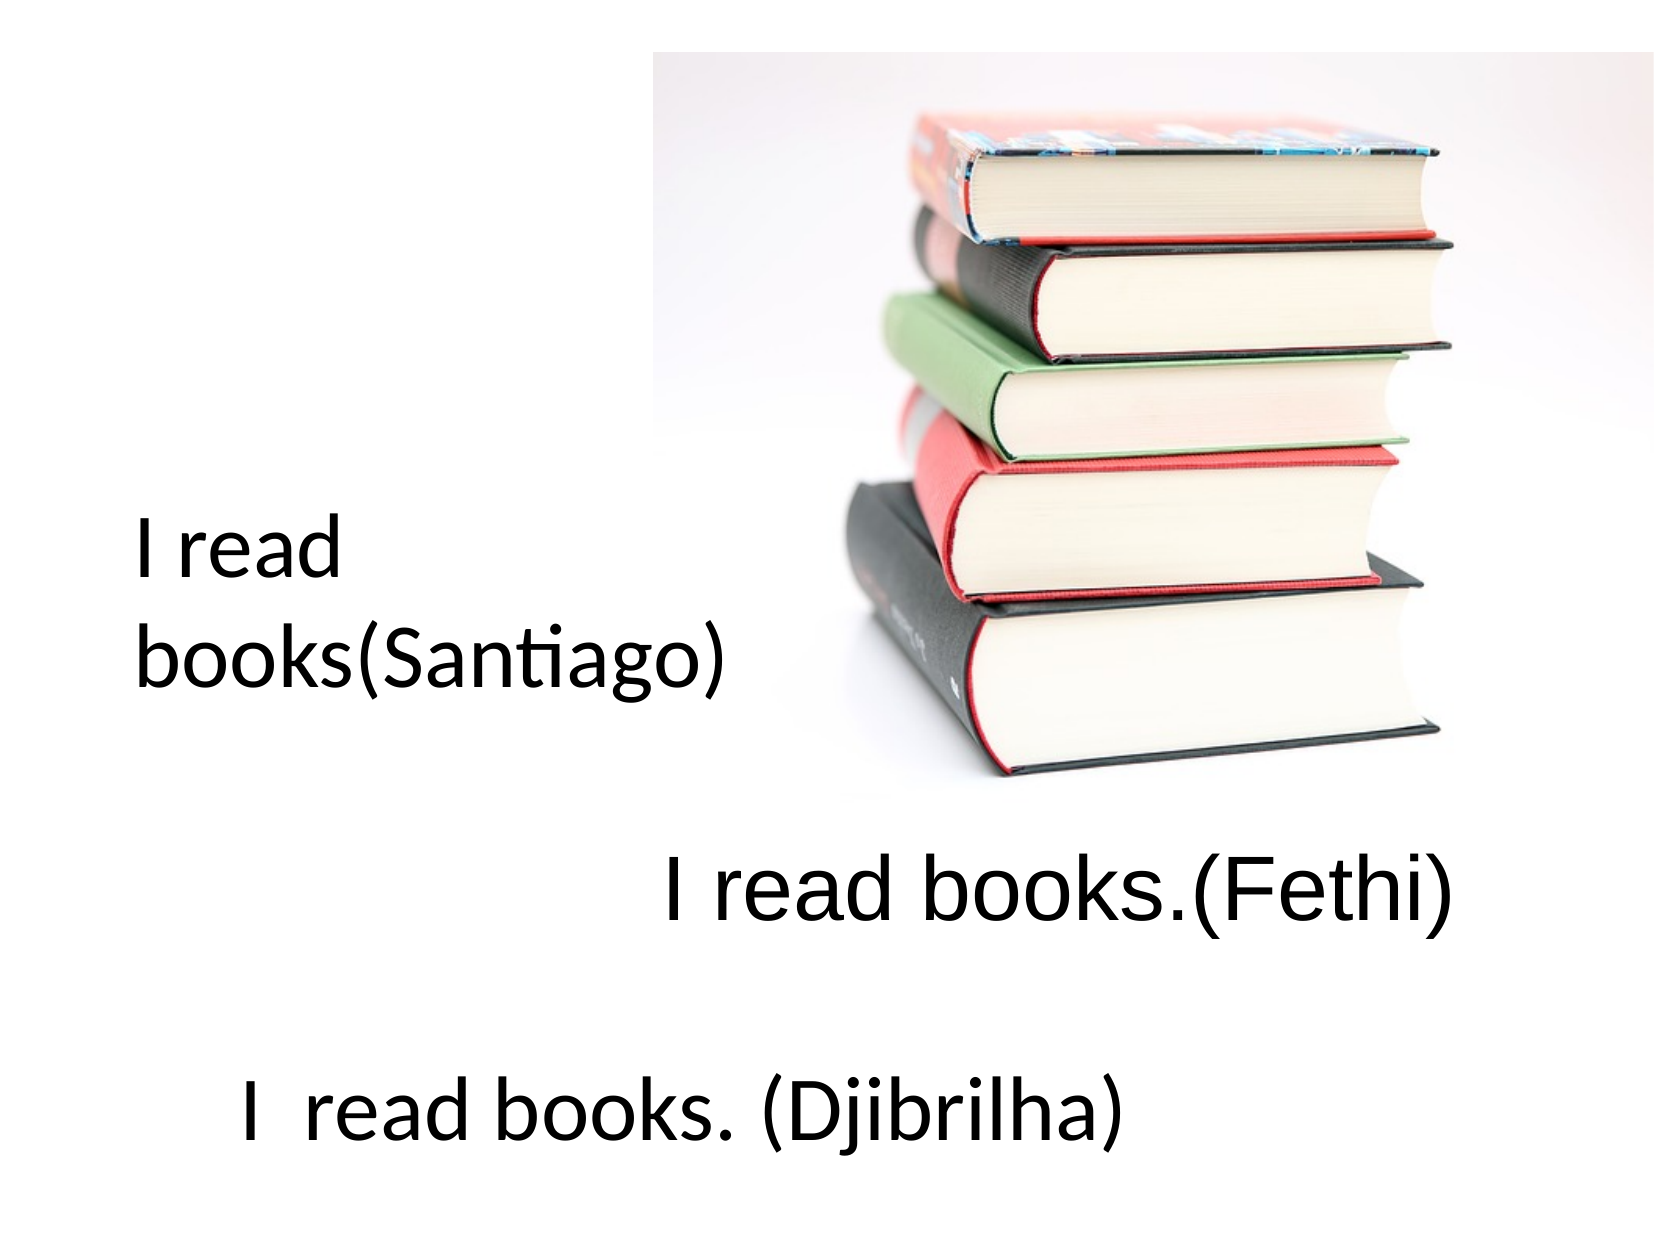

I read books(Santiago)
# I read books.(Fethi)
I read books. (Djibrilha)